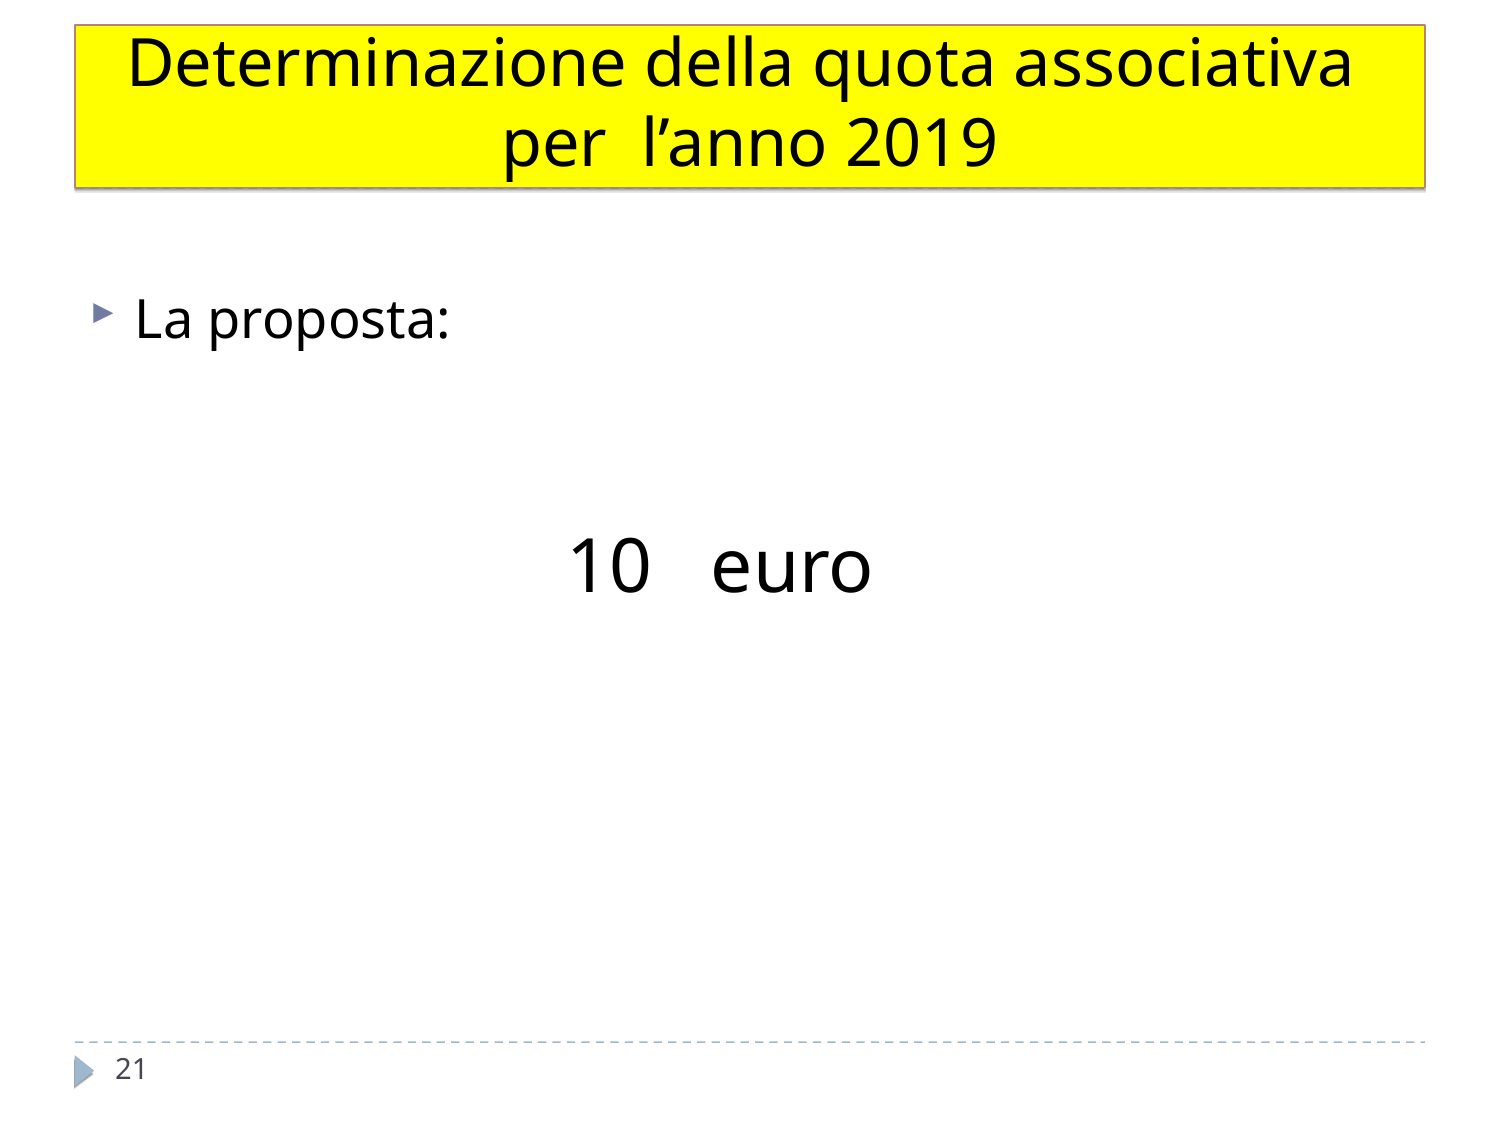

# Determinazione della quota associativa per l’anno 2019
La proposta:
10 euro